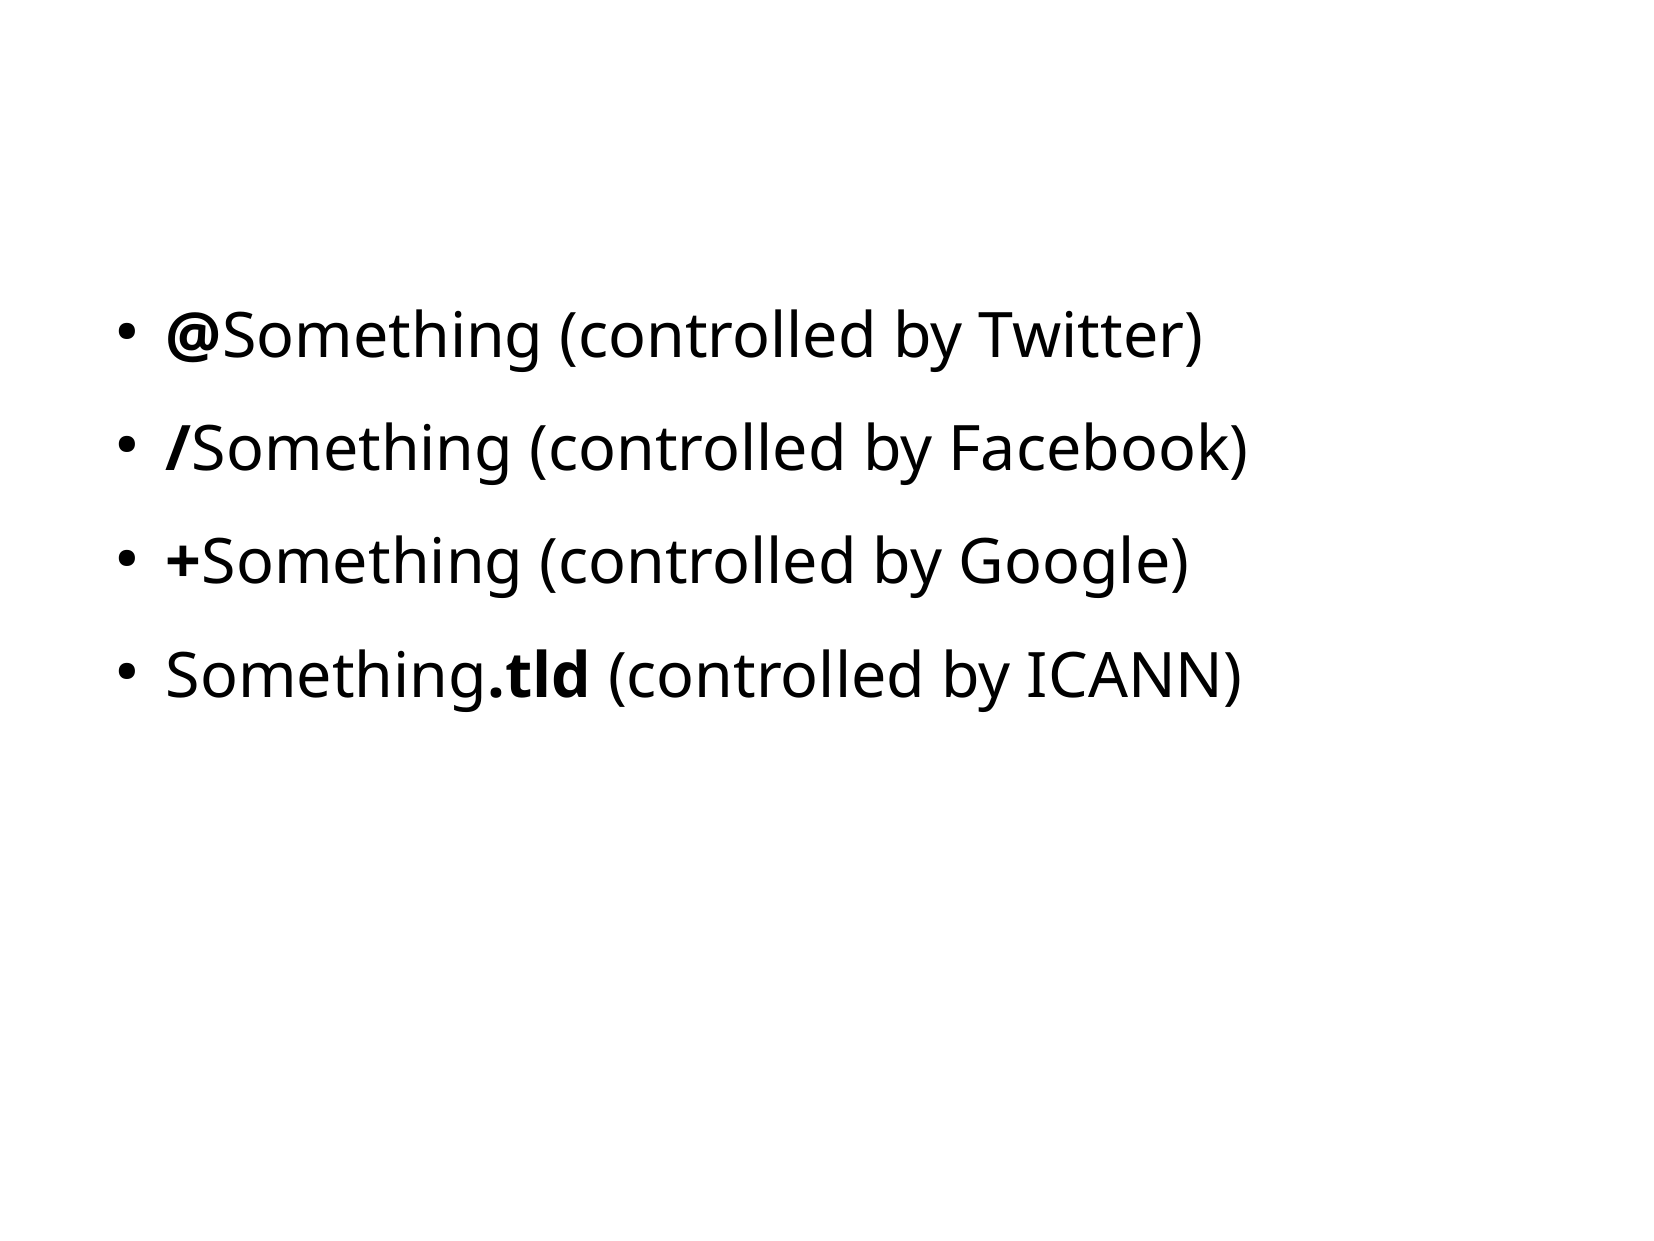

# @Something (controlled by Twitter)
/Something (controlled by Facebook)
+Something (controlled by Google)
Something.tld (controlled by ICANN)